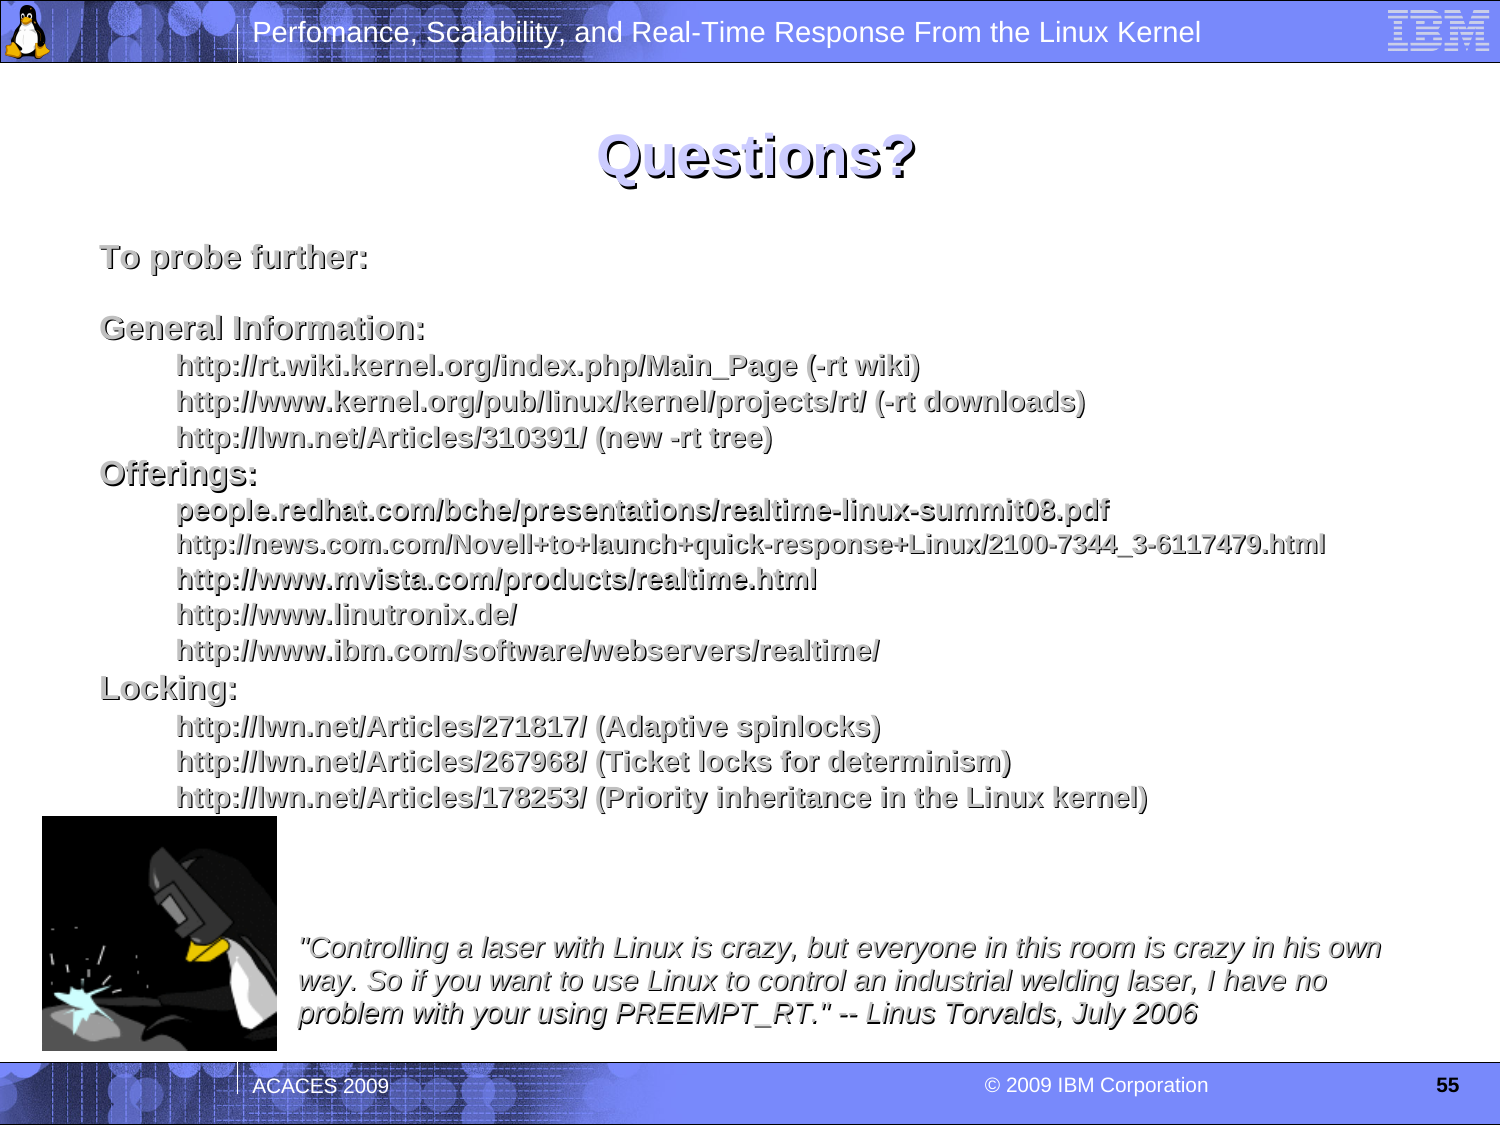

# Questions?
To probe further:
General Information:
http://rt.wiki.kernel.org/index.php/Main_Page (-rt wiki)
http://www.kernel.org/pub/linux/kernel/projects/rt/ (-rt downloads)
http://lwn.net/Articles/310391/ (new -rt tree)
Offerings:
people.redhat.com/bche/presentations/realtime-linux-summit08.pdf
http://news.com.com/Novell+to+launch+quick-response+Linux/2100-7344_3-6117479.html
http://www.mvista.com/products/realtime.html
http://www.linutronix.de/
http://www.ibm.com/software/webservers/realtime/
Locking:
http://lwn.net/Articles/271817/ (Adaptive spinlocks)
http://lwn.net/Articles/267968/ (Ticket locks for determinism)
http://lwn.net/Articles/178253/ (Priority inheritance in the Linux kernel)
"Controlling a laser with Linux is crazy, but everyone in this room is crazy in his own way. So if you want to use Linux to control an industrial welding laser, I have no problem with your using PREEMPT_RT." -- Linus Torvalds, July 2006
55